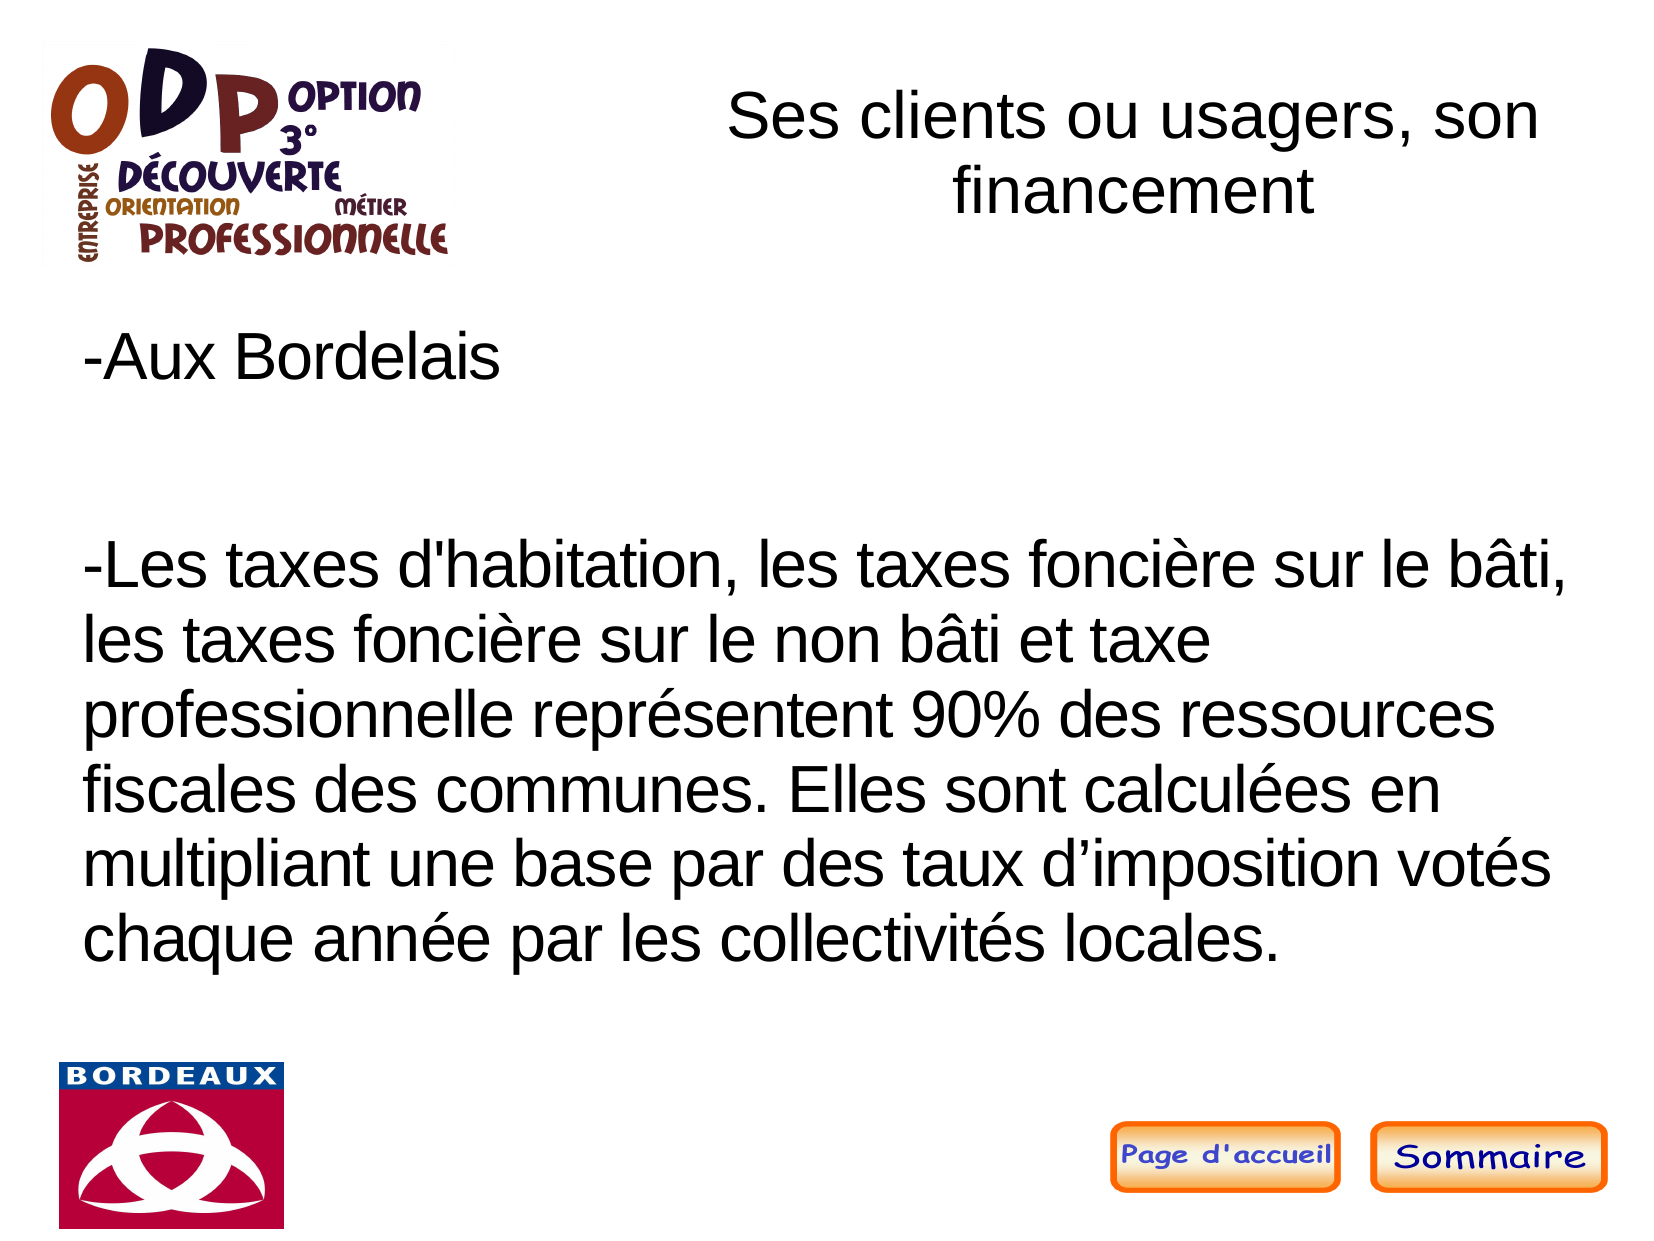

# Ses clients ou usagers, son financement
-Aux Bordelais
-Les taxes d'habitation, les taxes foncière sur le bâti, les taxes foncière sur le non bâti et taxe professionnelle représentent 90% des ressources fiscales des communes. Elles sont calculées en multipliant une base par des taux d’imposition votés chaque année par les collectivités locales.